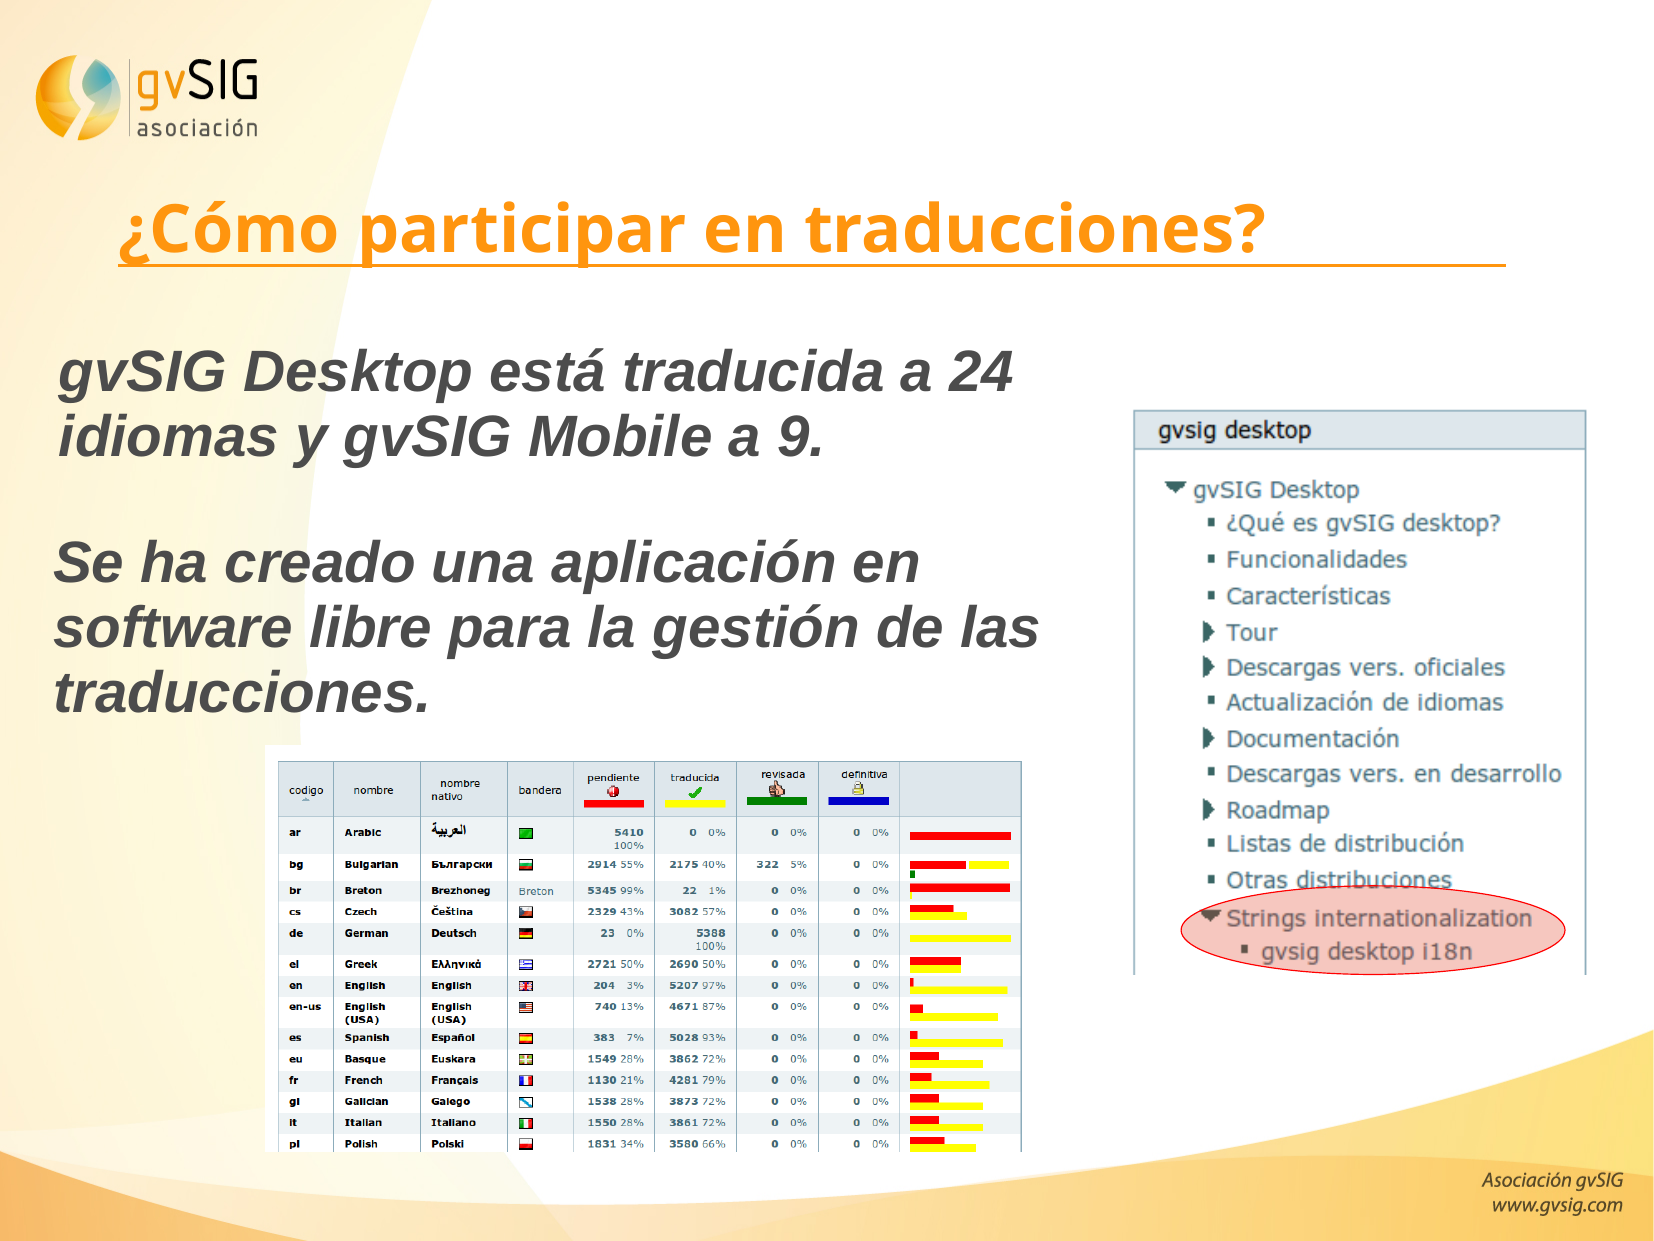

# ¿Cómo participar en traducciones?
gvSIG Desktop está traducida a 24 idiomas y gvSIG Mobile a 9.
Se ha creado una aplicación en software libre para la gestión de las traducciones.